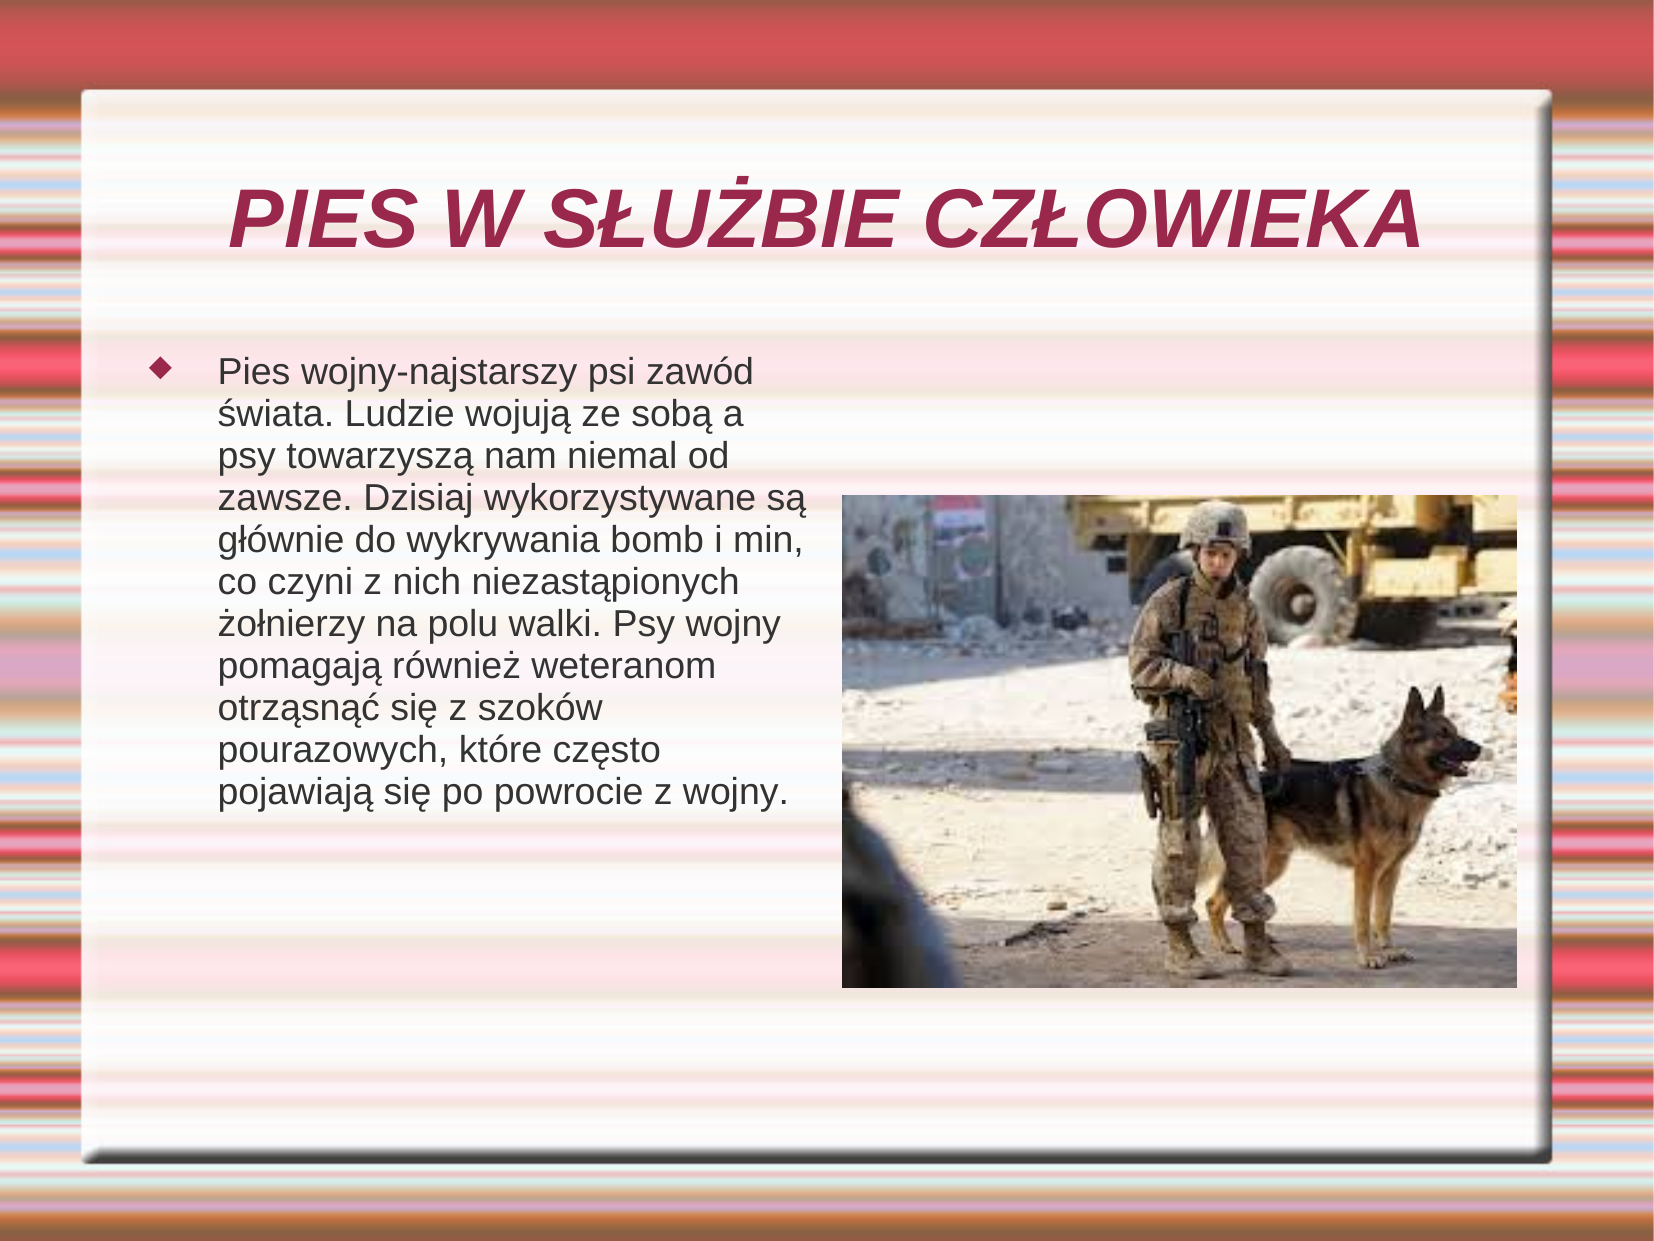

# PIES W SŁUŻBIE CZŁOWIEKA
Pies wojny-najstarszy psi zawód świata. Ludzie wojują ze sobą a psy towarzyszą nam niemal od zawsze. Dzisiaj wykorzystywane są głównie do wykrywania bomb i min, co czyni z nich niezastąpionych żołnierzy na polu walki. Psy wojny pomagają również weteranom otrząsnąć się z szoków pourazowych, które często pojawiają się po powrocie z wojny.